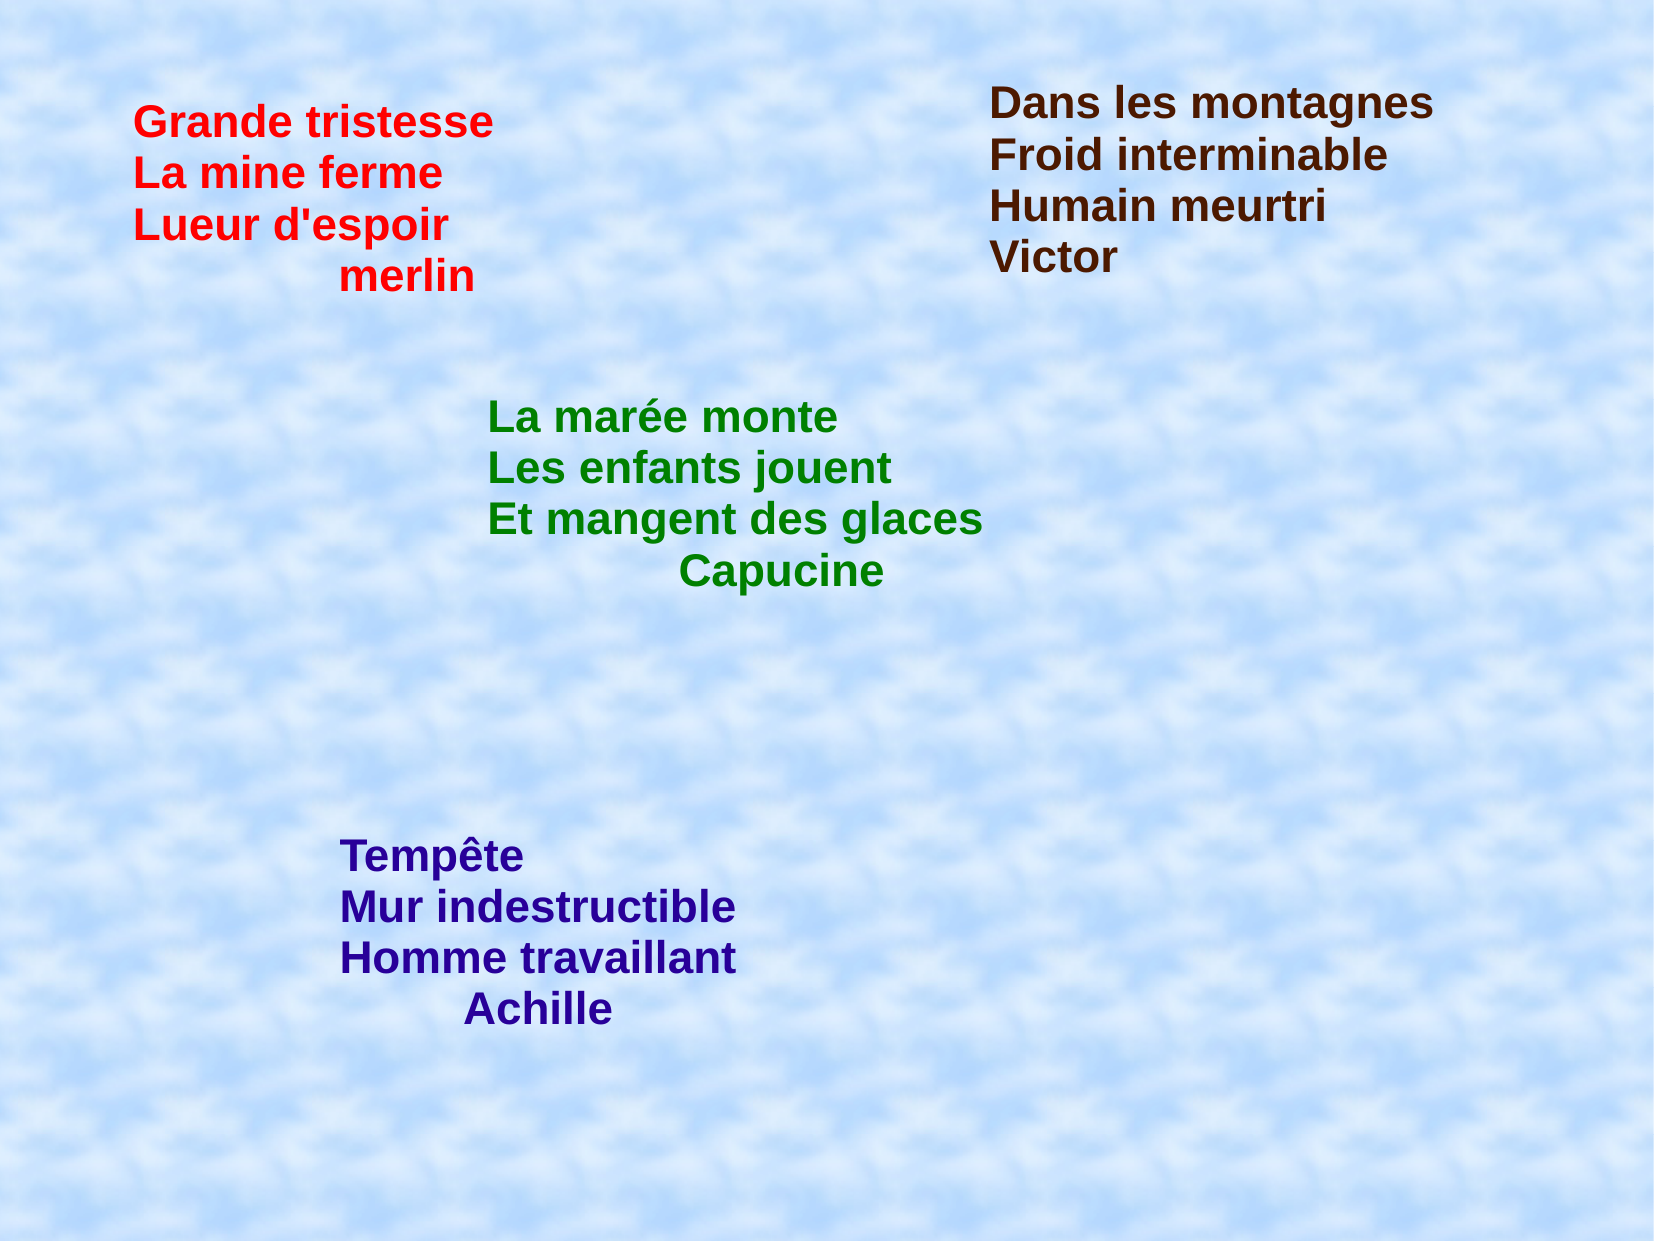

Dans les montagnes
Froid interminable
Humain meurtri
Victor
Grande tristesse
La mine ferme
Lueur d'espoir
merlin
La marée monte
Les enfants jouent
Et mangent des glaces
 Capucine
Tempête
Mur indestructible
Homme travaillant
Achille